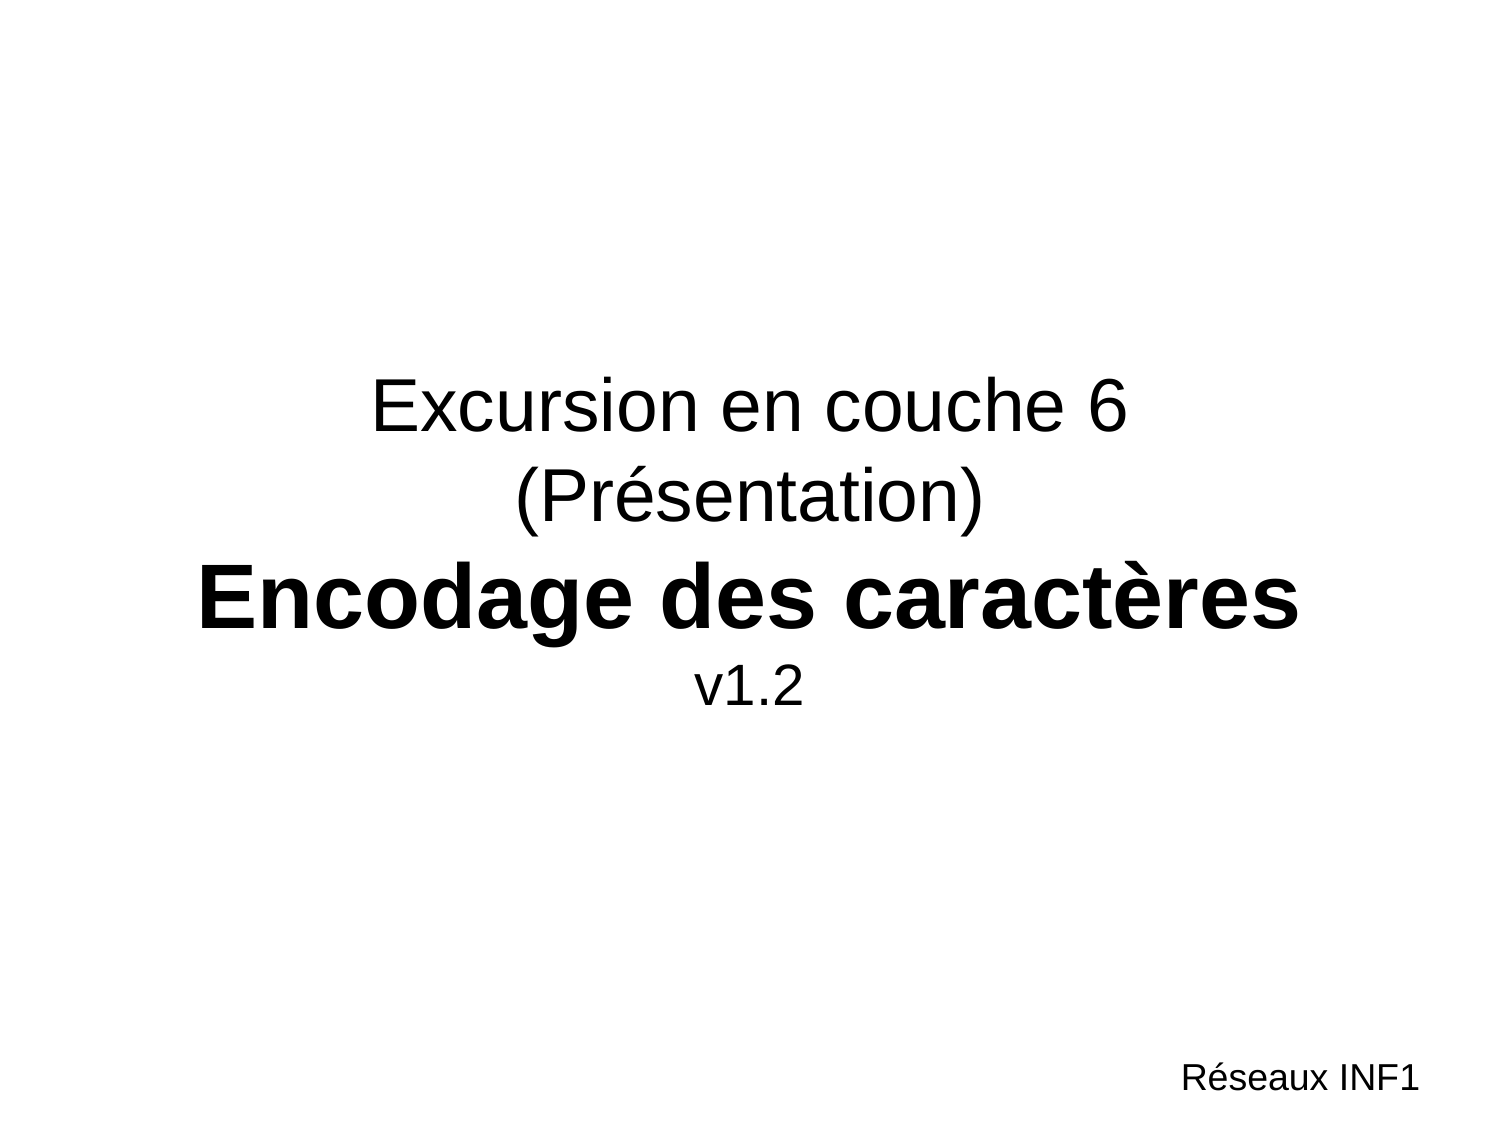

# Excursion en couche 6 (Présentation) Encodage des caractères v1.2